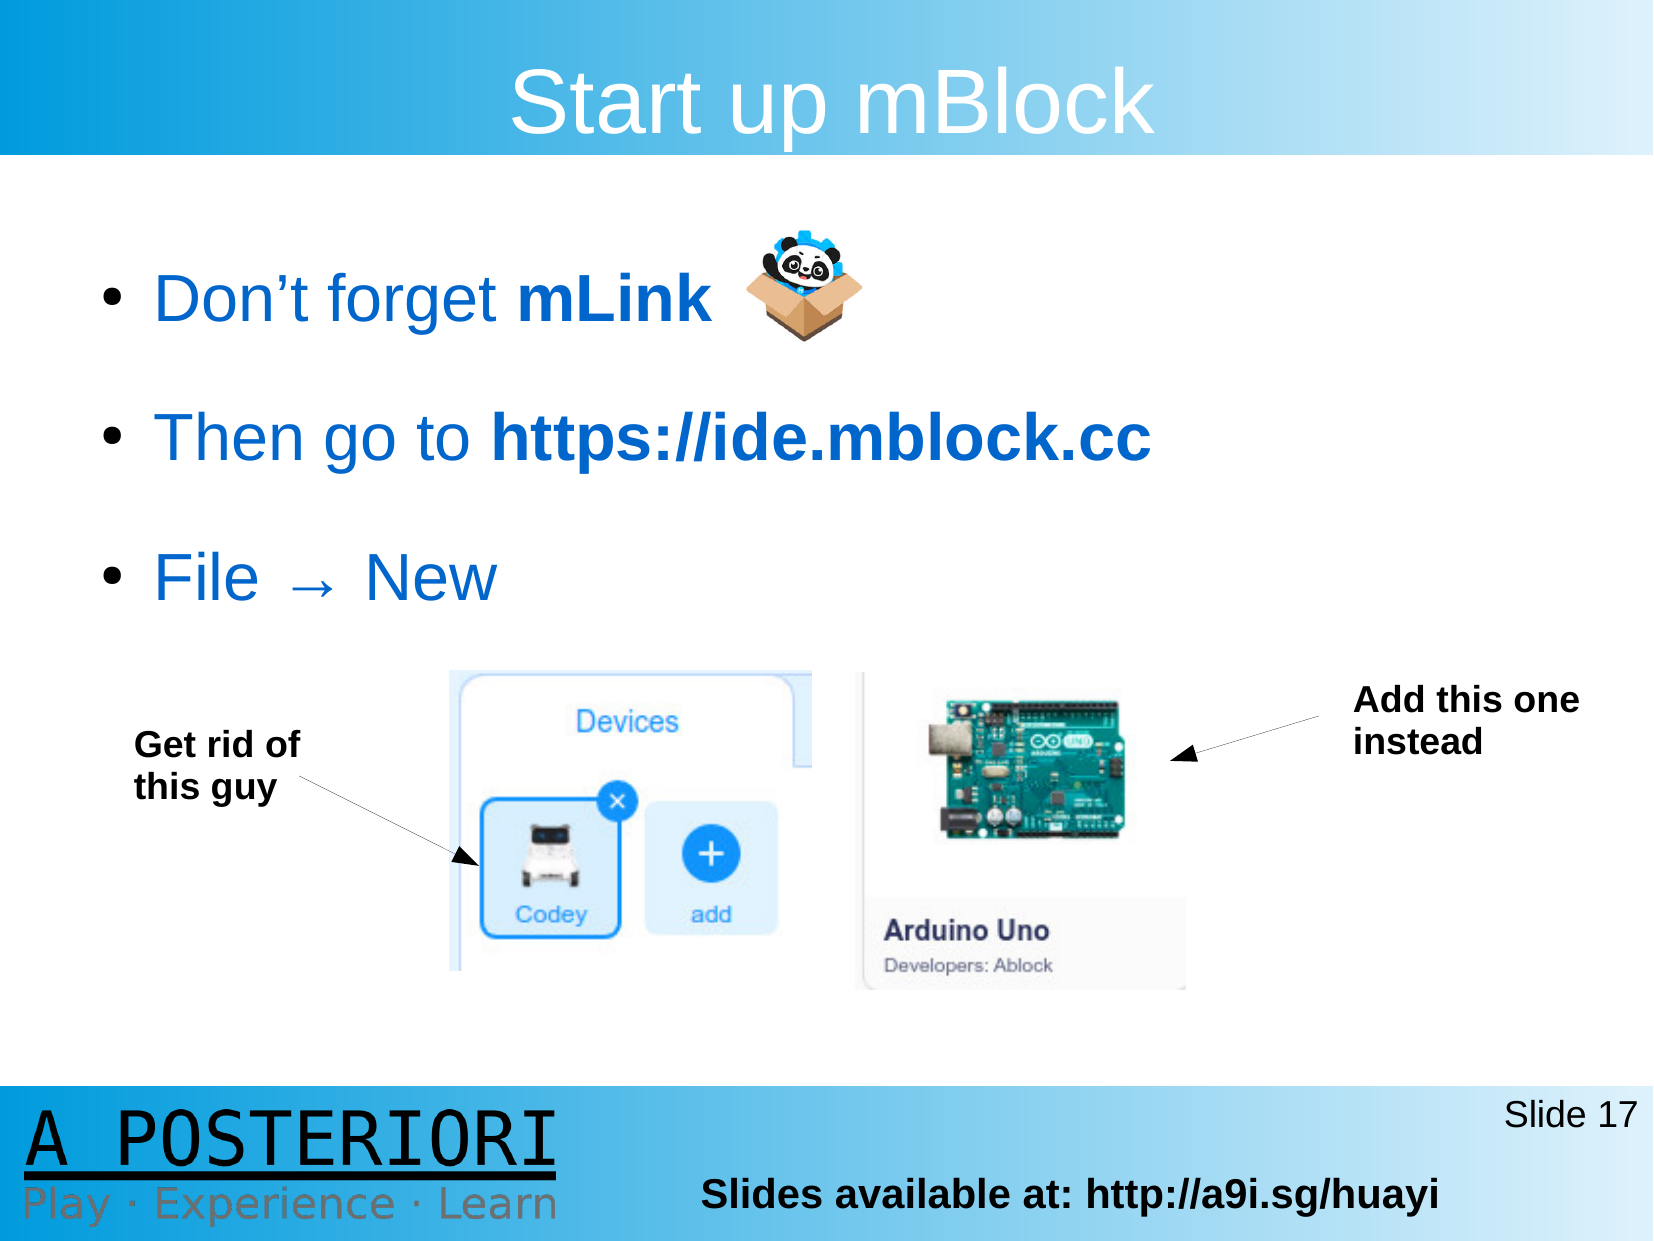

# Start up mBlock
Don’t forget mLink
Then go to https://ide.mblock.cc
File → New
Add this one instead
Get rid of this guy